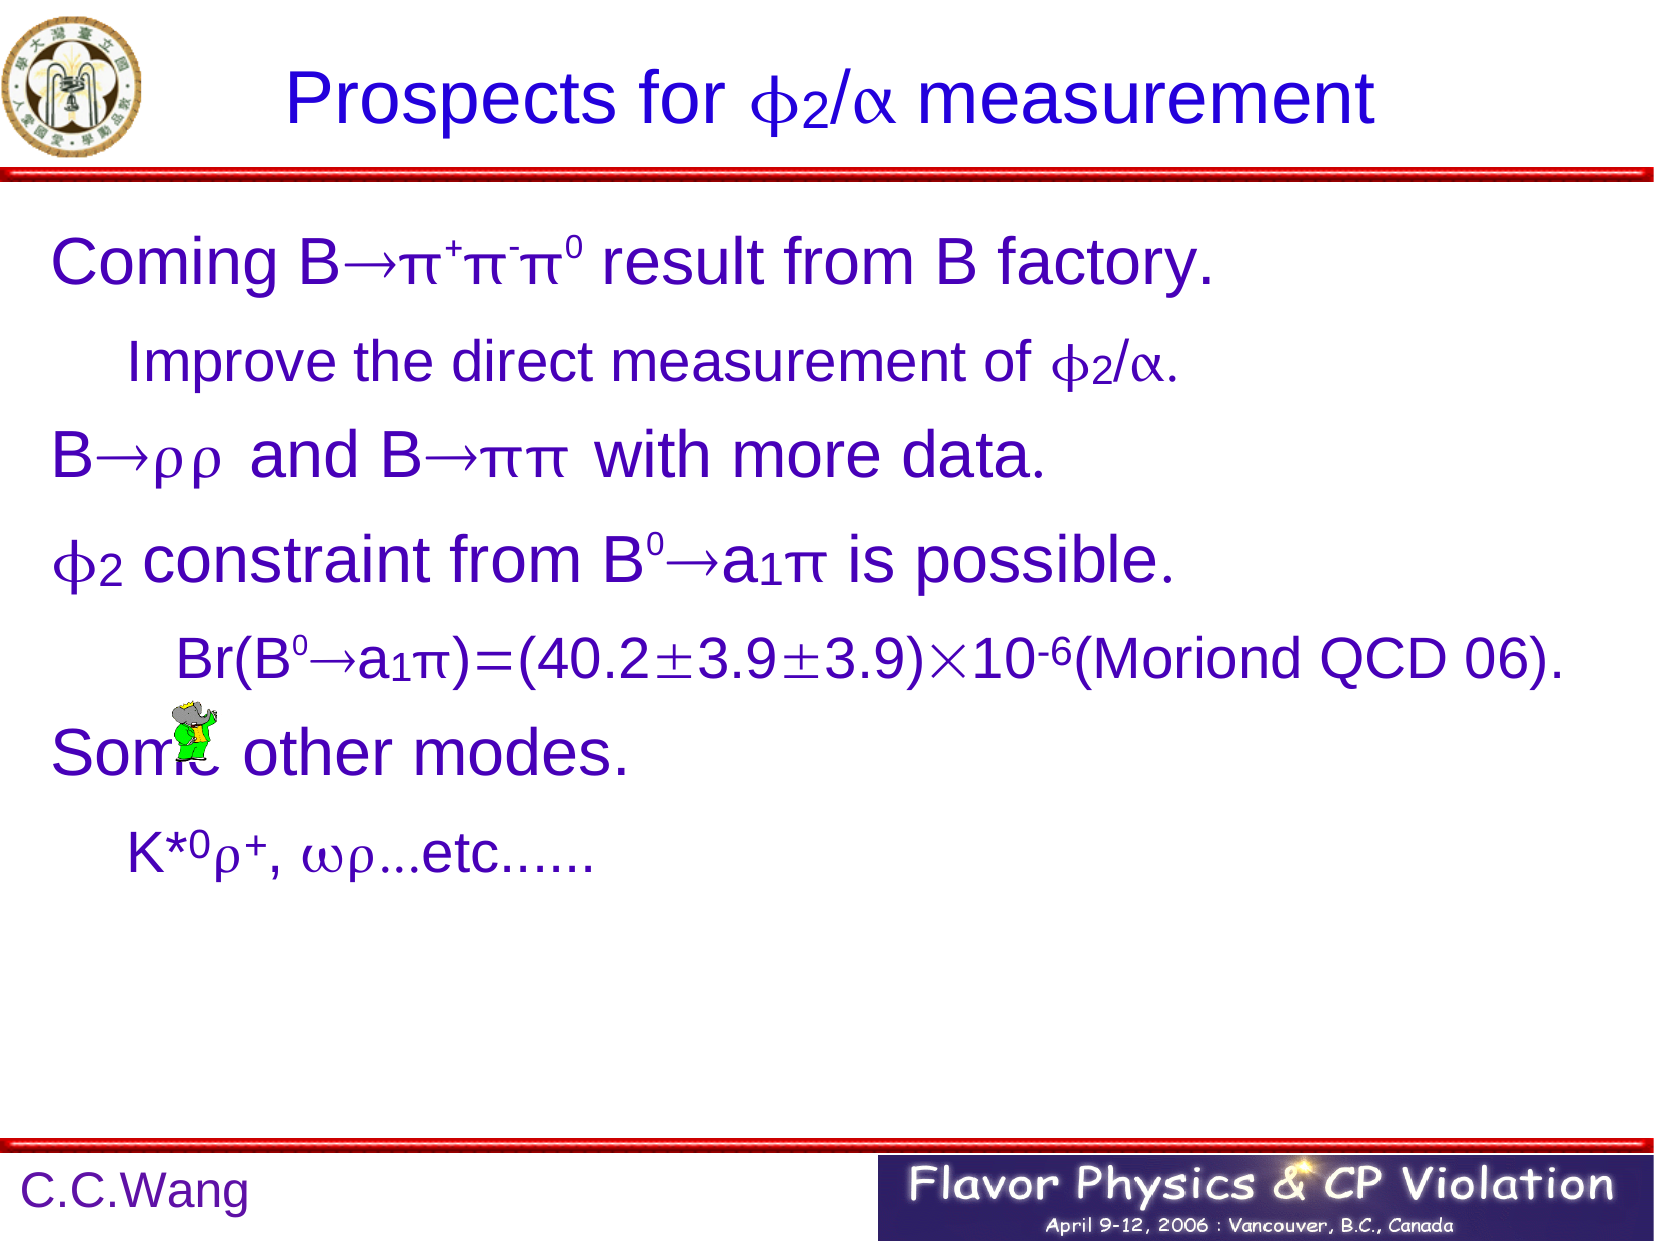

# Prospects for 2/ measurement
Coming B+-0 result from B factory.
Improve the direct measurement of 2/.
B and B with more data.
2 constraint from B0a1 is possible.
 Br(B0a1)=(40.2±3.9±3.9)×10-6(Moriond QCD 06).
Some other modes.
K*0+, ...etc......